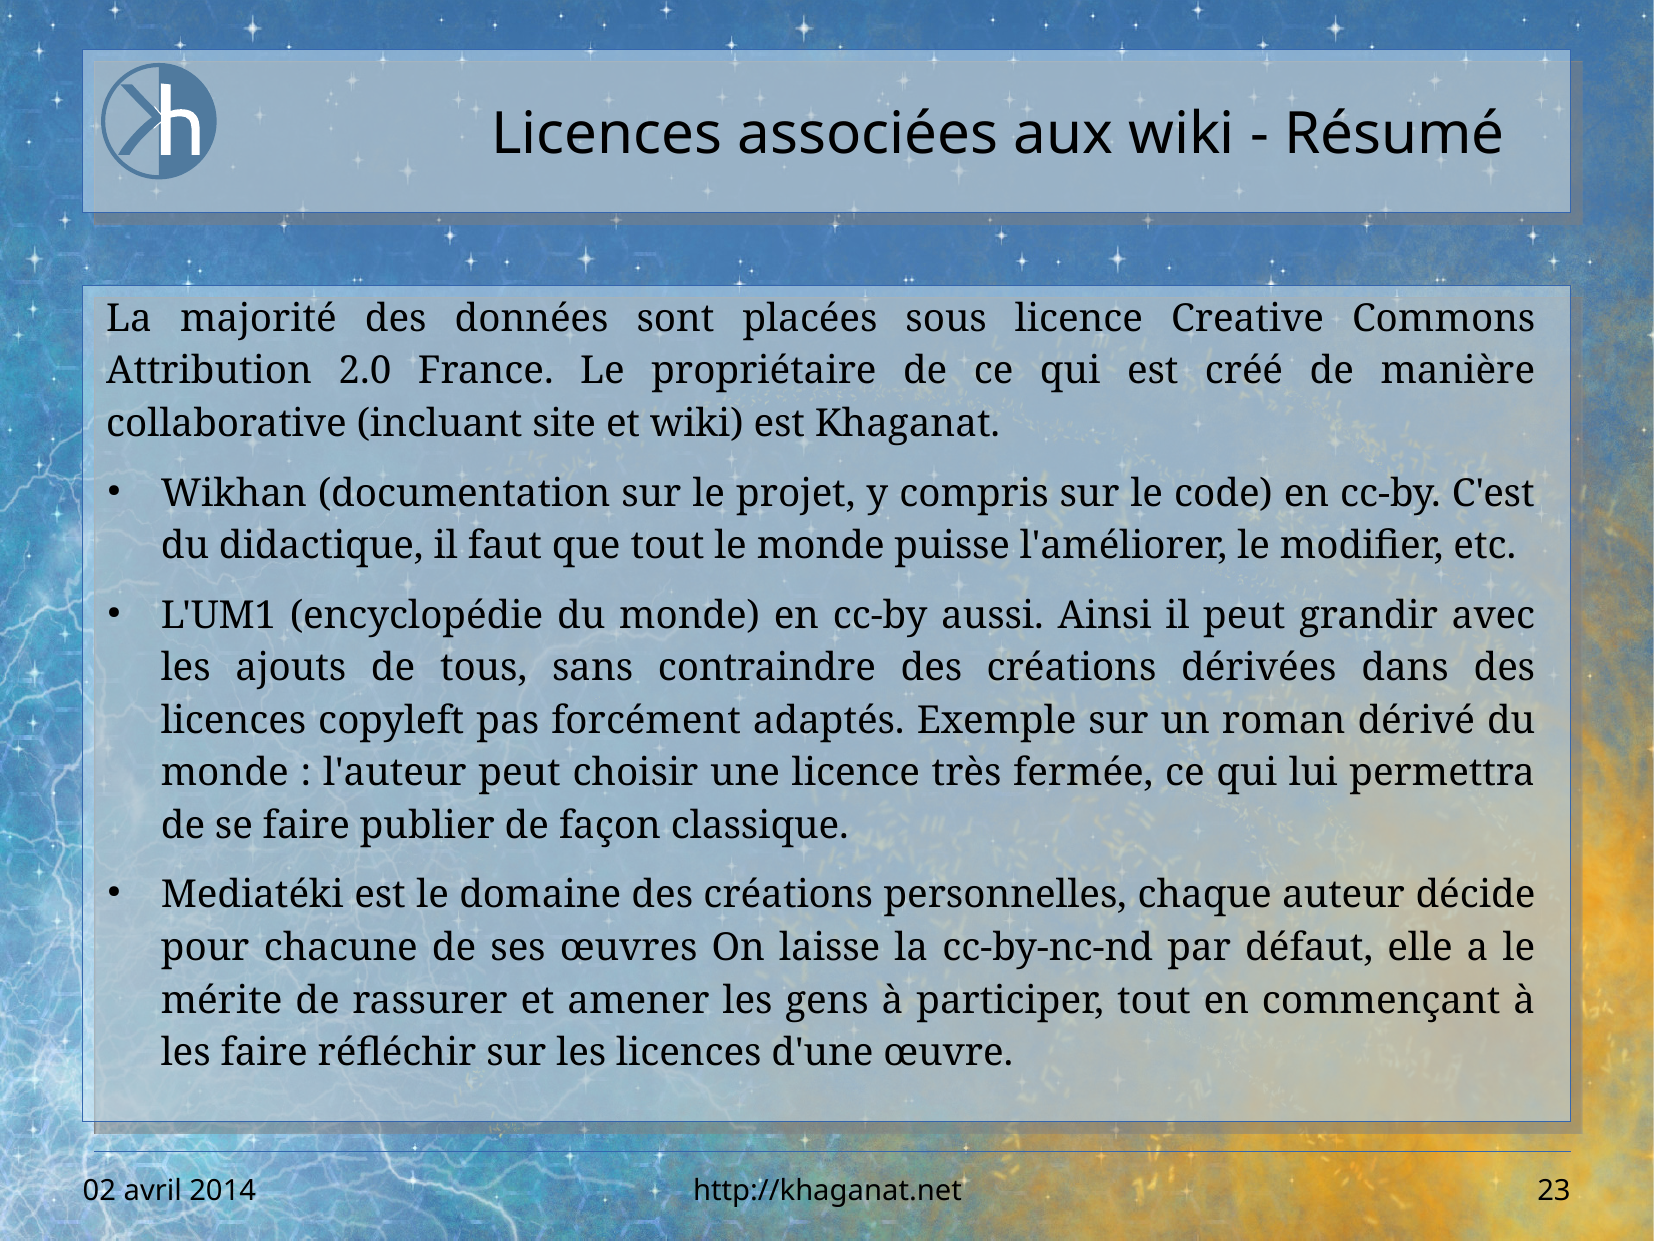

# Licences associées aux wiki - Résumé
La majorité des données sont placées sous licence Creative Commons Attribution 2.0 France. Le propriétaire de ce qui est créé de manière collaborative (incluant site et wiki) est Khaganat.
Wikhan (documentation sur le projet, y compris sur le code) en cc-by. C'est du didactique, il faut que tout le monde puisse l'améliorer, le modifier, etc.
L'UM1 (encyclopédie du monde) en cc-by aussi. Ainsi il peut grandir avec les ajouts de tous, sans contraindre des créations dérivées dans des licences copyleft pas forcément adaptés. Exemple sur un roman dérivé du monde : l'auteur peut choisir une licence très fermée, ce qui lui permettra de se faire publier de façon classique.
Mediatéki est le domaine des créations personnelles, chaque auteur décide pour chacune de ses œuvres On laisse la cc-by-nc-nd par défaut, elle a le mérite de rassurer et amener les gens à participer, tout en commençant à les faire réfléchir sur les licences d'une œuvre.
02 avril 2014
http://khaganat.net
23